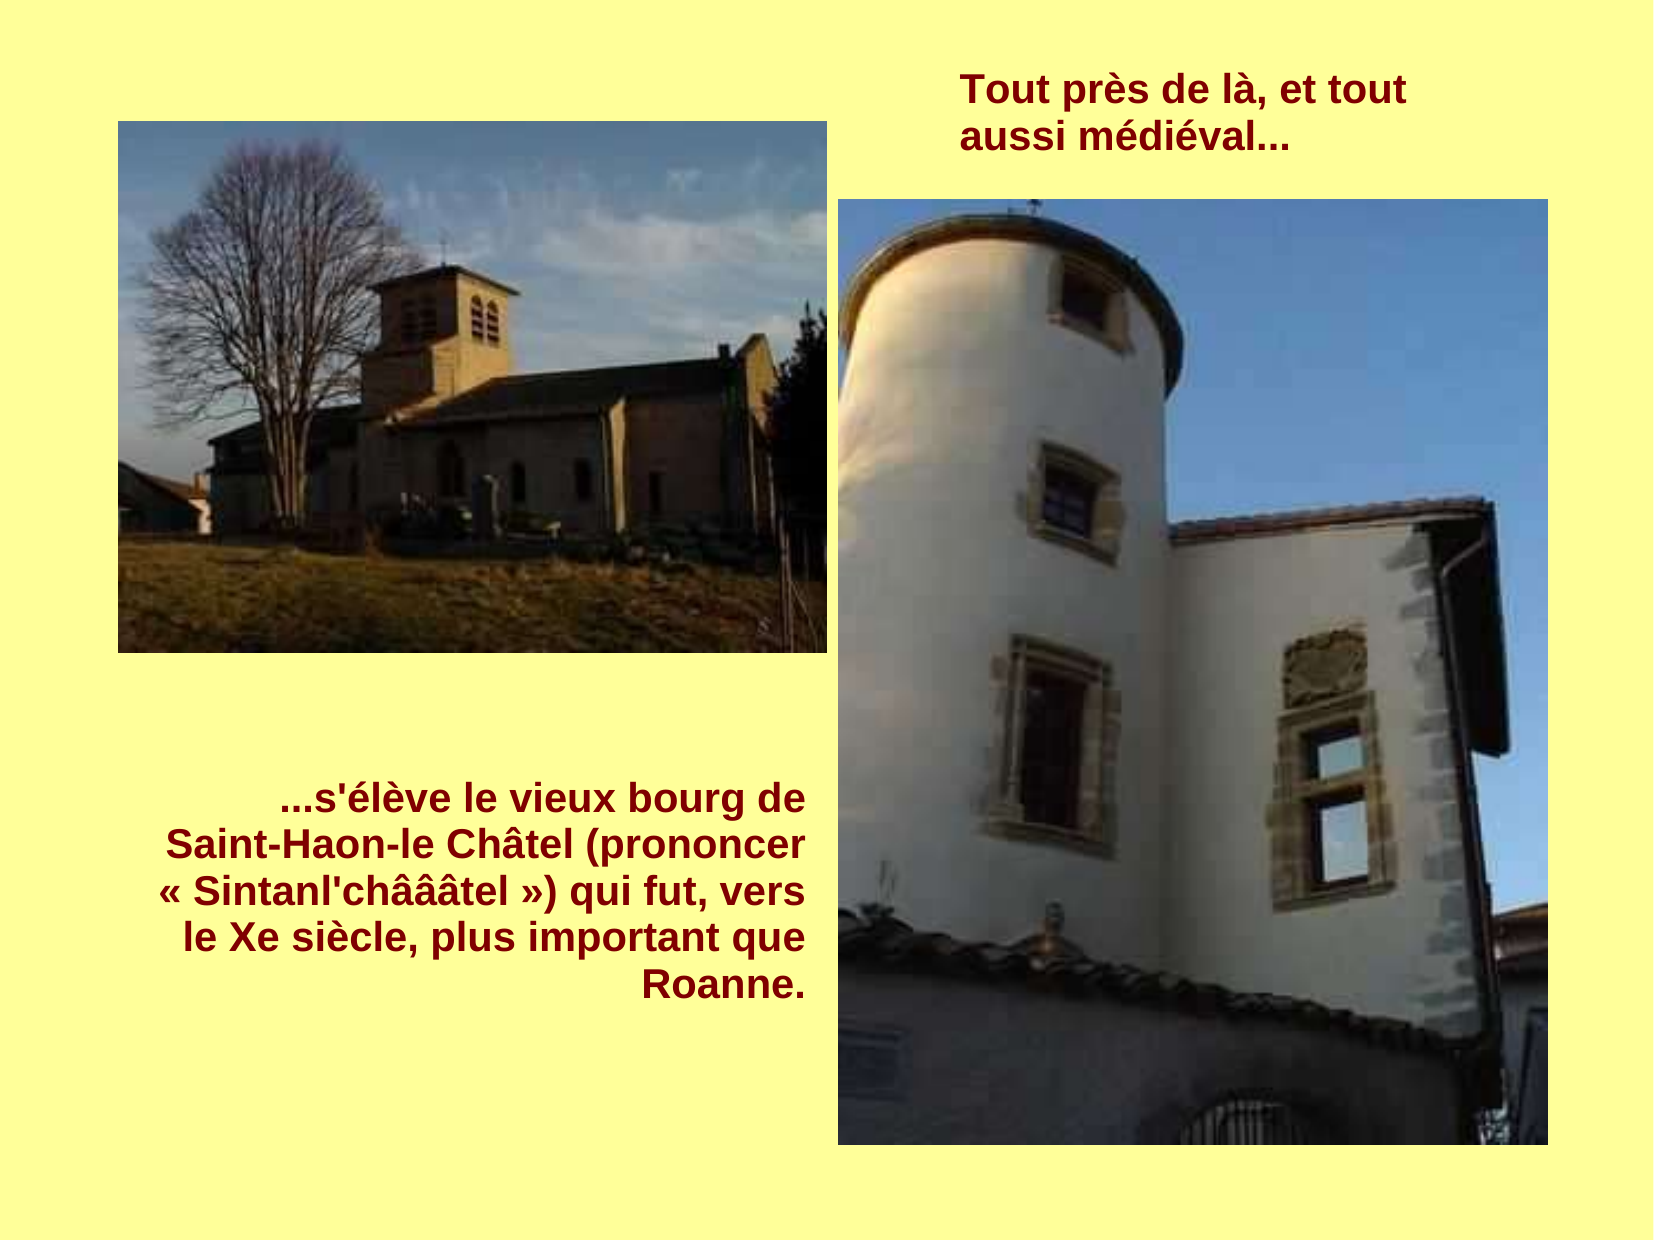

Tout près de là, et tout aussi médiéval...
...s'élève le vieux bourg de Saint-Haon-le Châtel (prononcer « Sintanl'châââtel ») qui fut, vers le Xe siècle, plus important que Roanne.